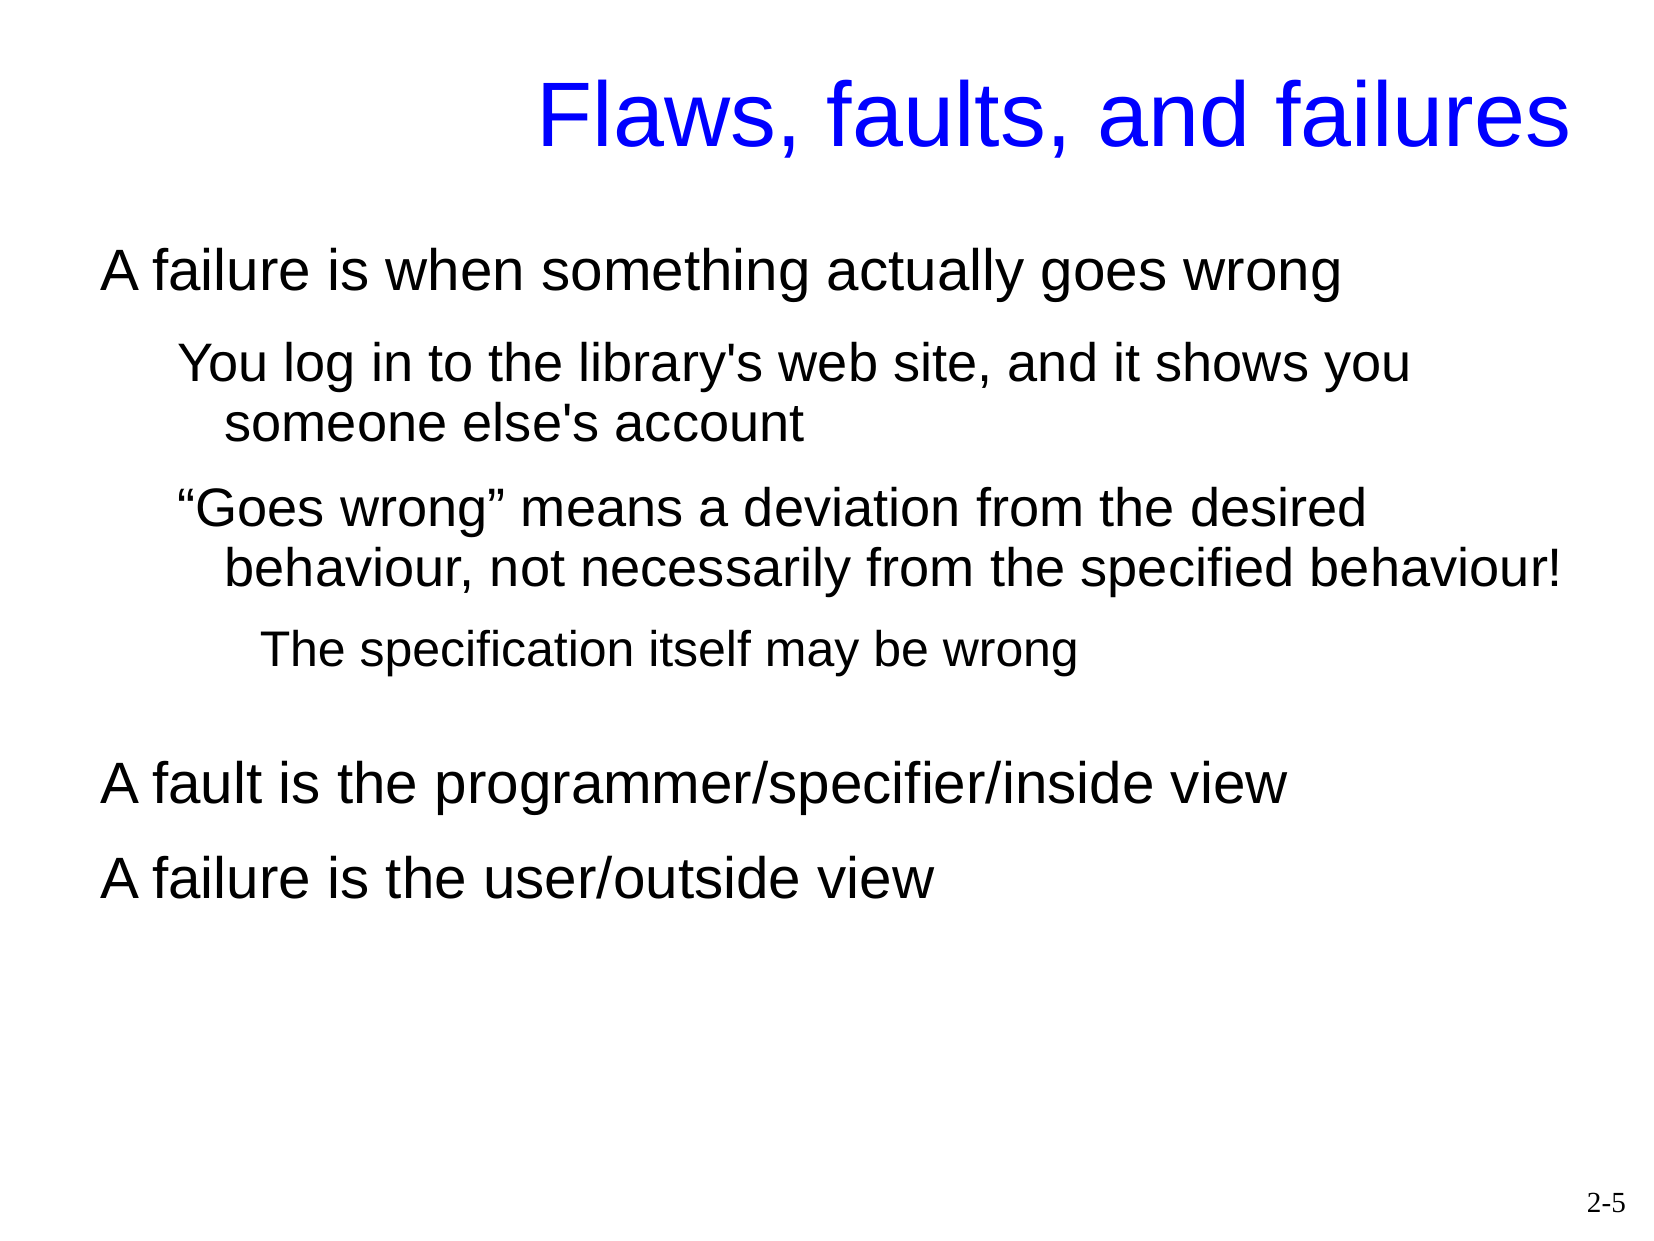

# Flaws, faults, and failures
A failure is when something actually goes wrong
You log in to the library's web site, and it shows you someone else's account
“Goes wrong” means a deviation from the desired behaviour, not necessarily from the specified behaviour!
The specification itself may be wrong
A fault is the programmer/specifier/inside view
A failure is the user/outside view